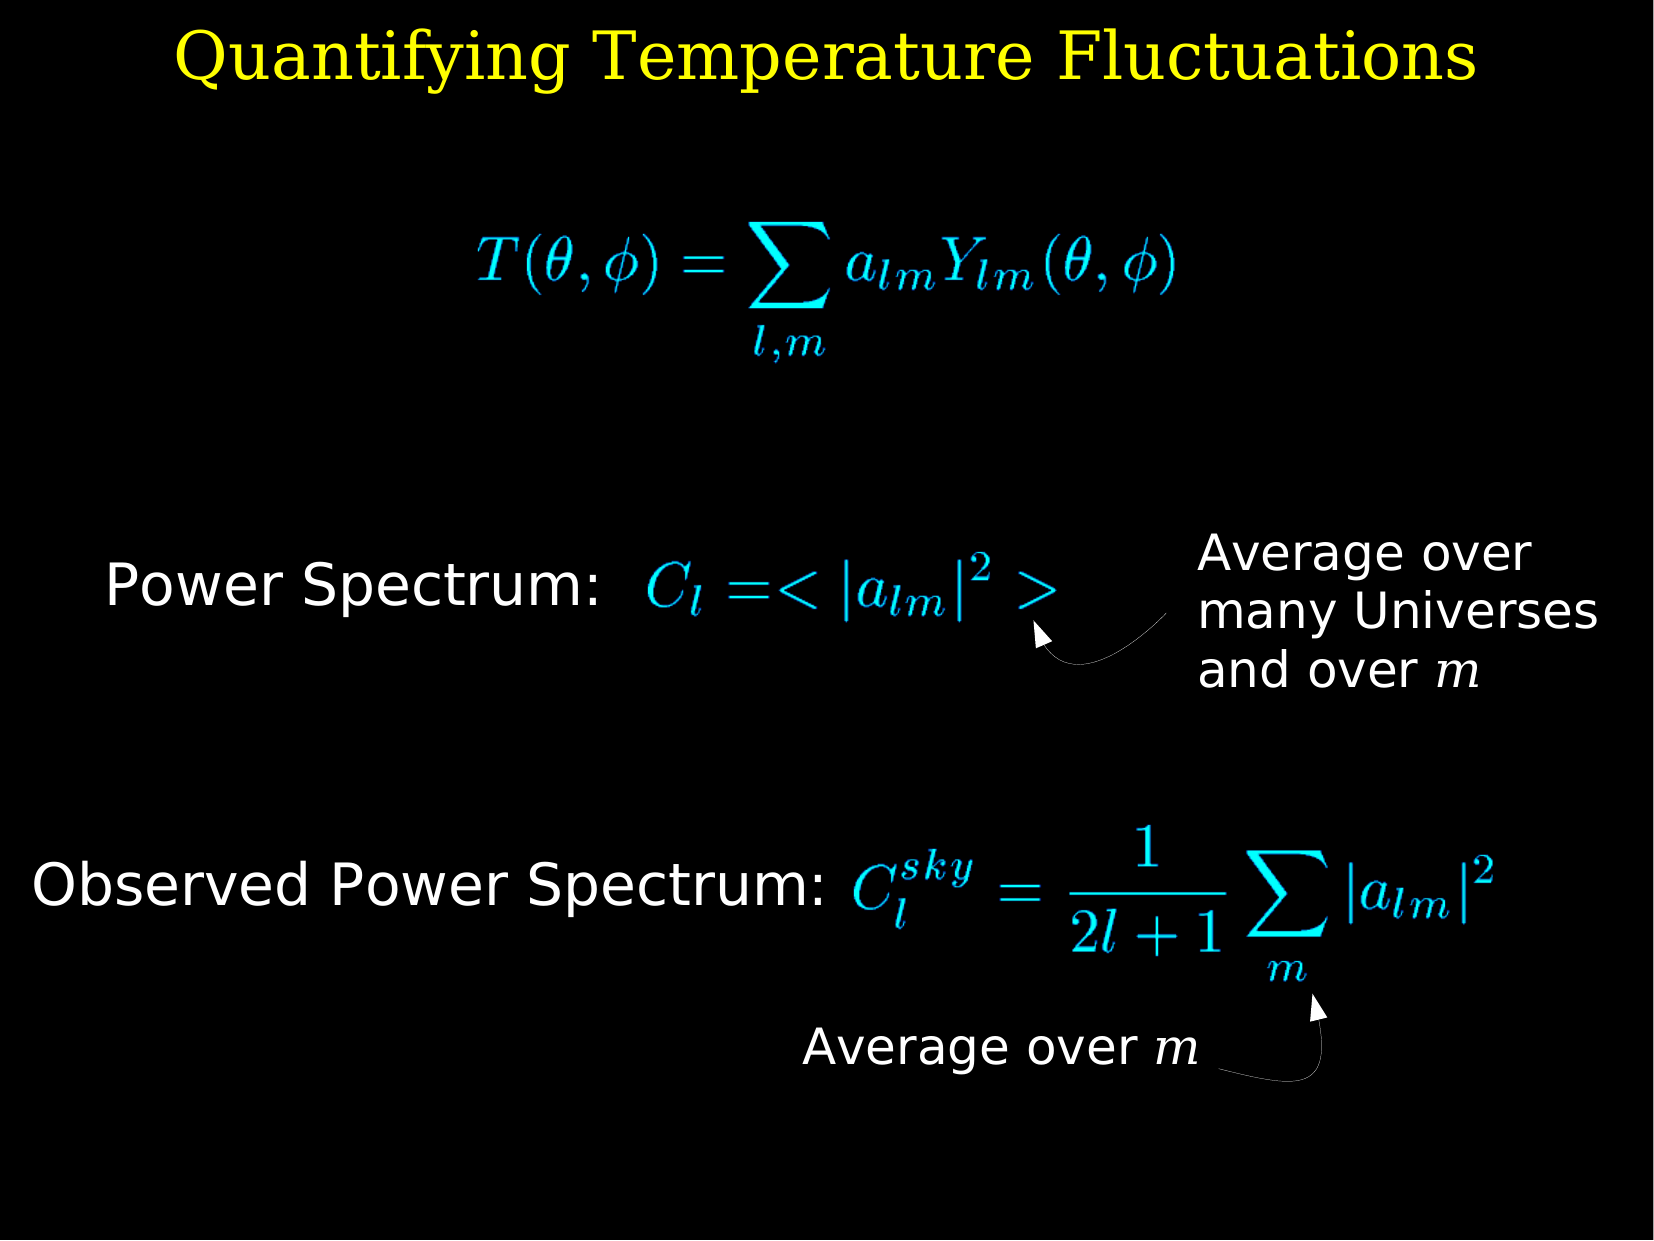

Quantifying Temperature Fluctuations
Average over
many Universes
and over m
Power Spectrum:
Observed Power Spectrum:
Average over m